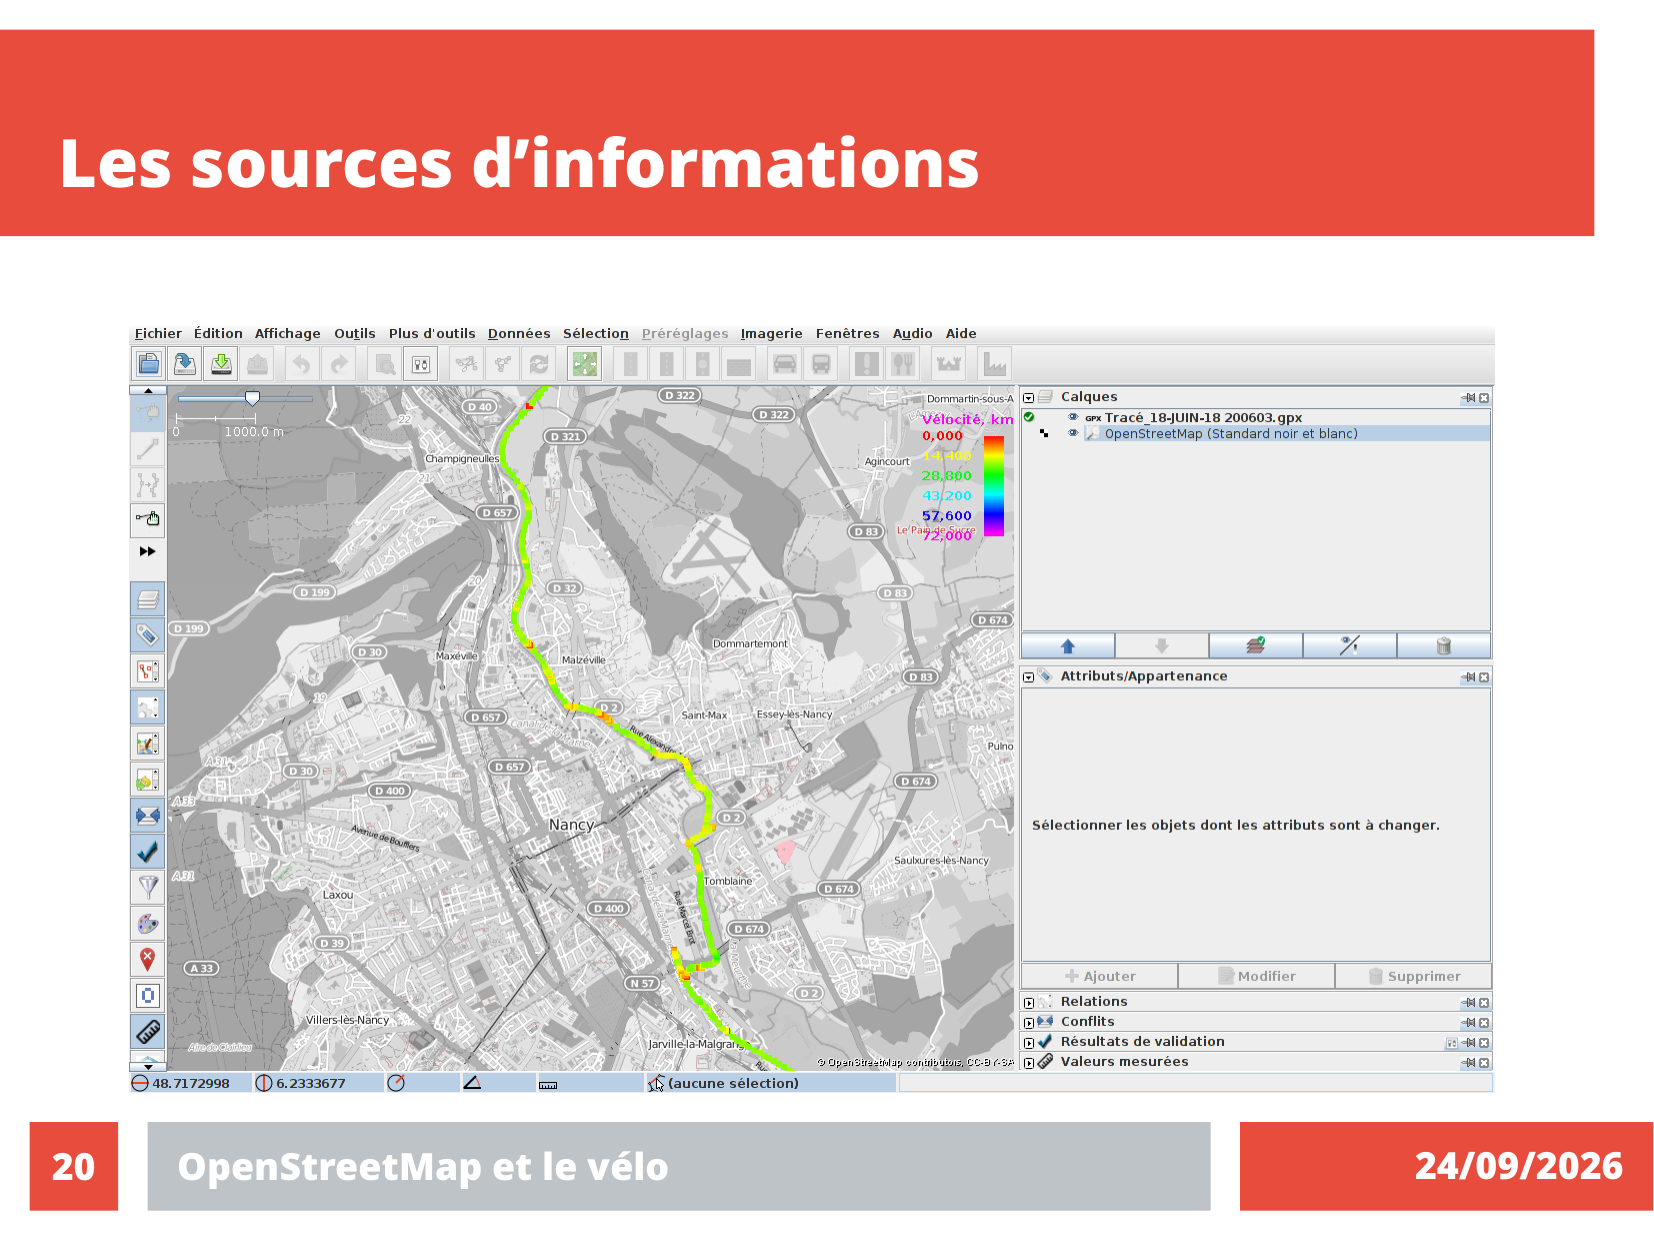

# Les sources d’informations
20
OpenStreetMap et le vélo